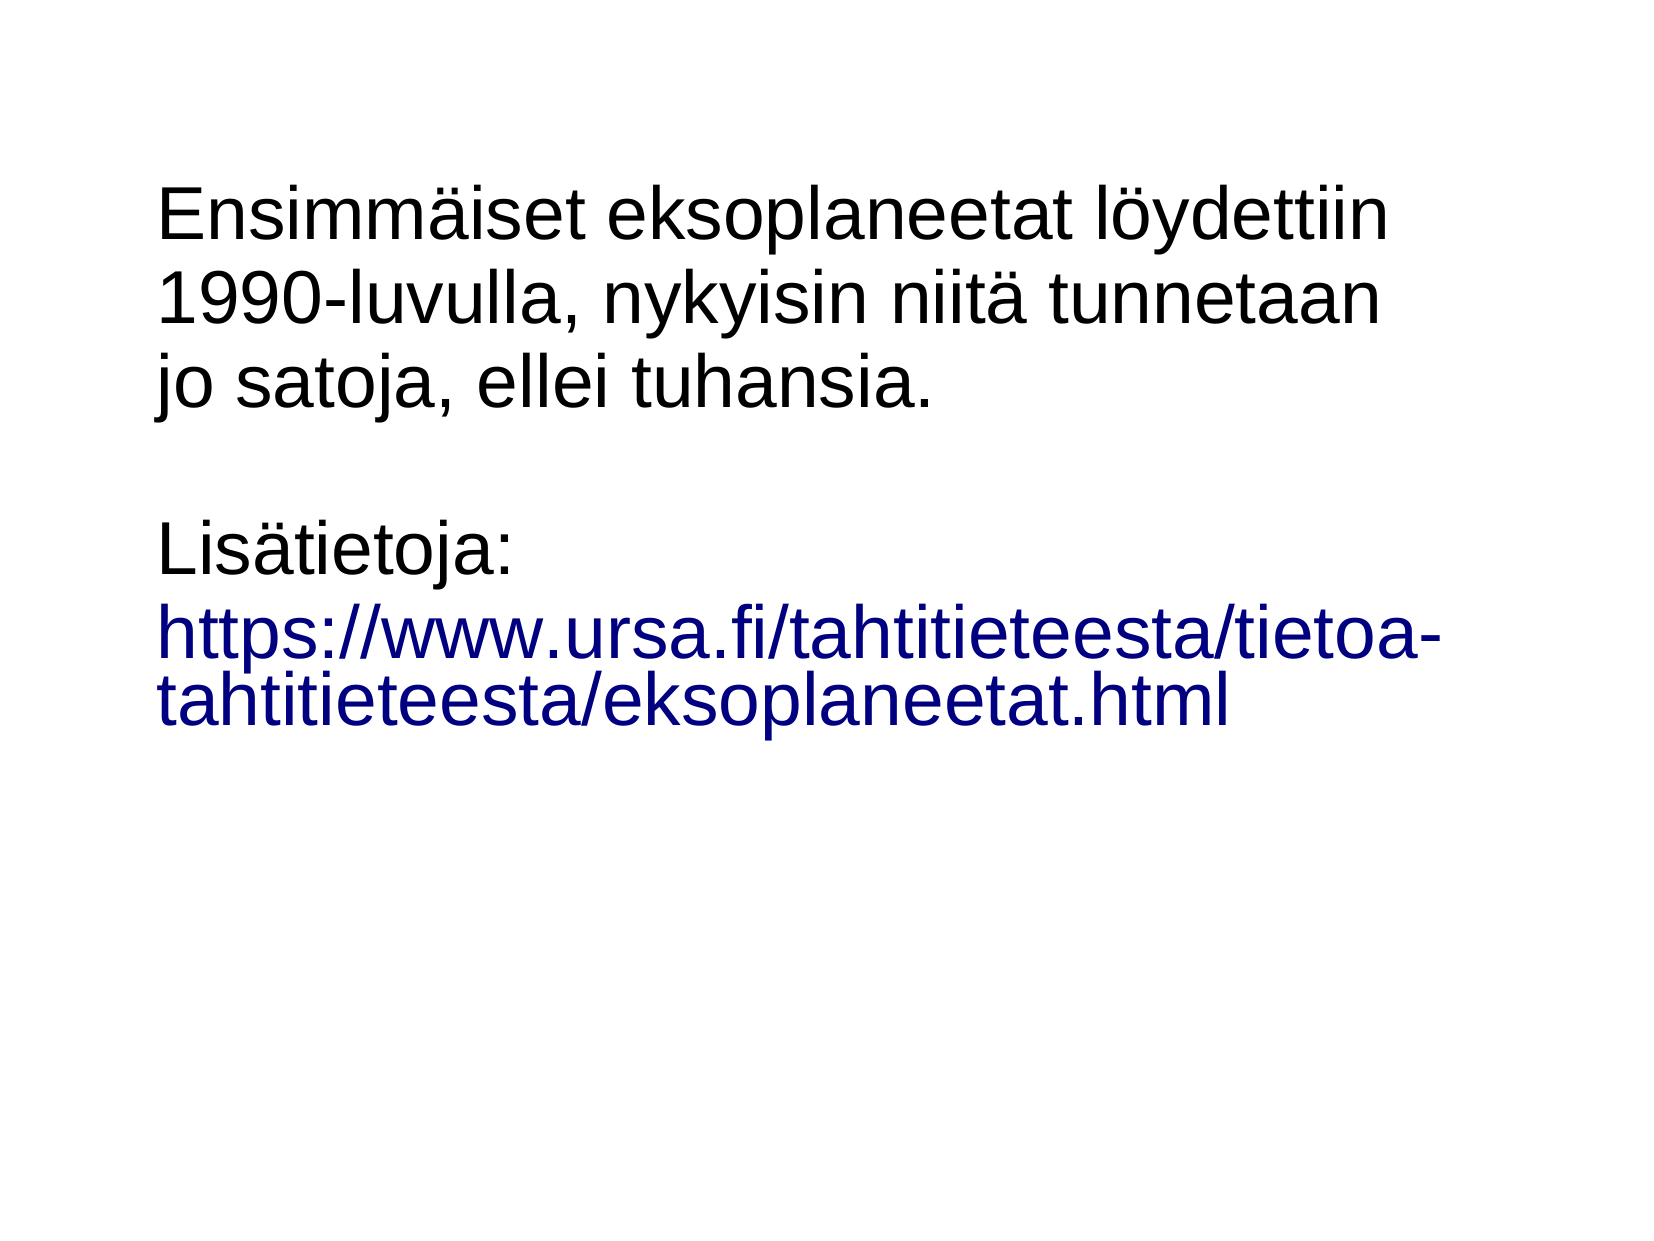

Ensimmäiset eksoplaneetat löydettiin
1990-luvulla, nykyisin niitä tunnetaan jo satoja, ellei tuhansia.
Lisätietoja:
https://www.ursa.fi/tahtitieteesta/tietoa-tahtitieteesta/eksoplaneetat.html